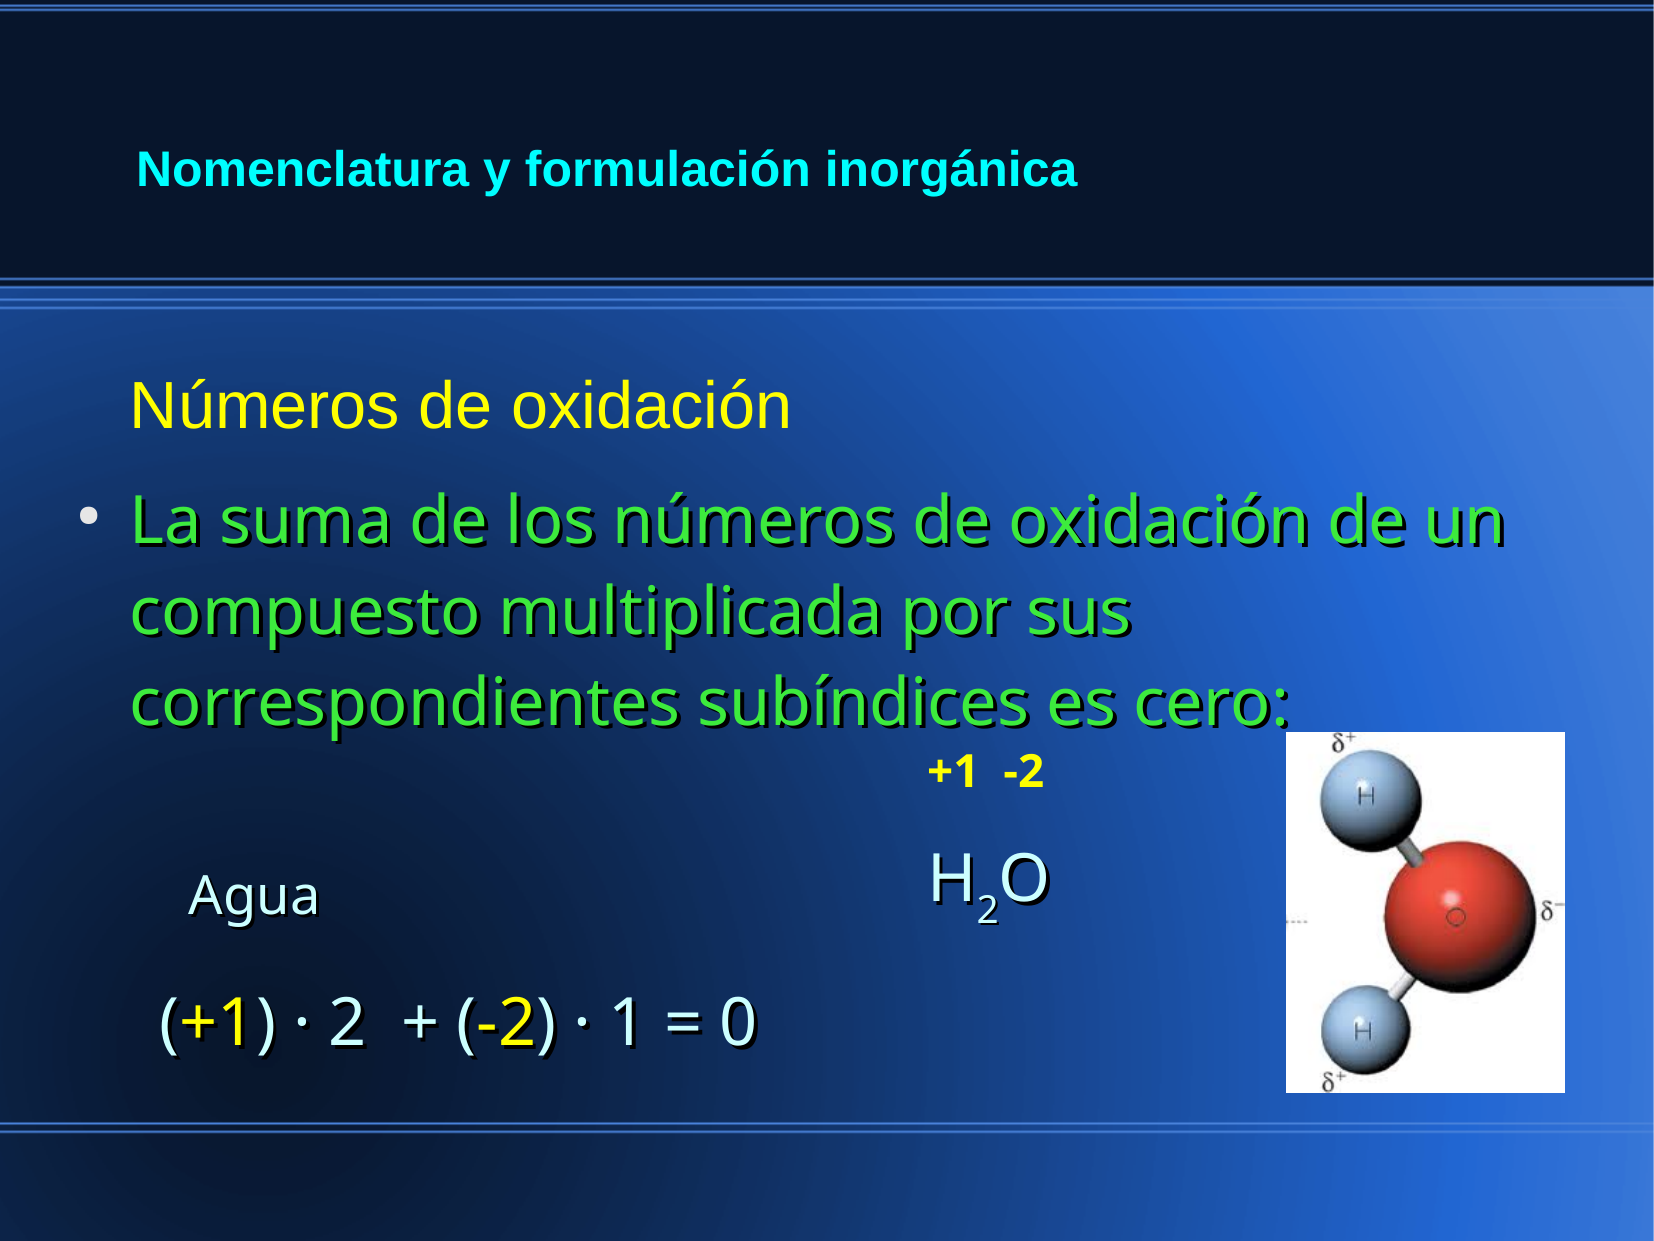

Nomenclatura y formulación inorgánica
# Números de oxidación
La suma de los números de oxidación de un compuesto multiplicada por sus correspondientes subíndices es cero:
+1 -2
H2O
Agua
(+1) · 2 + (-2) · 1 = 0